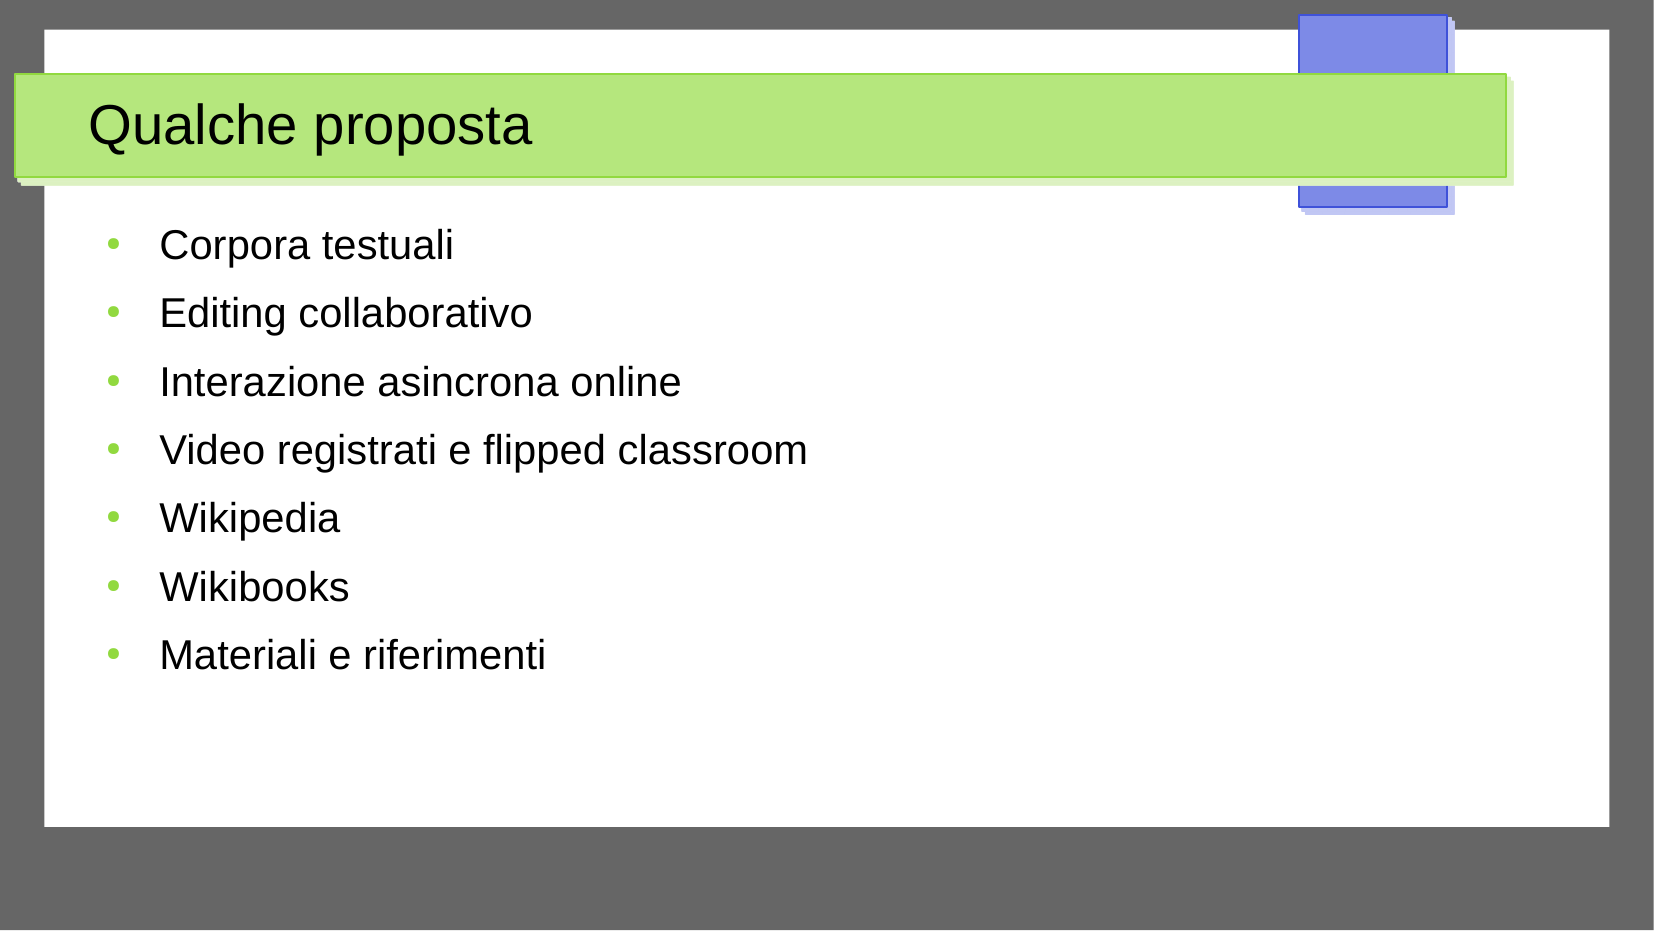

# Qualche proposta
Corpora testuali
Editing collaborativo
Interazione asincrona online
Video registrati e flipped classroom
Wikipedia
Wikibooks
Materiali e riferimenti